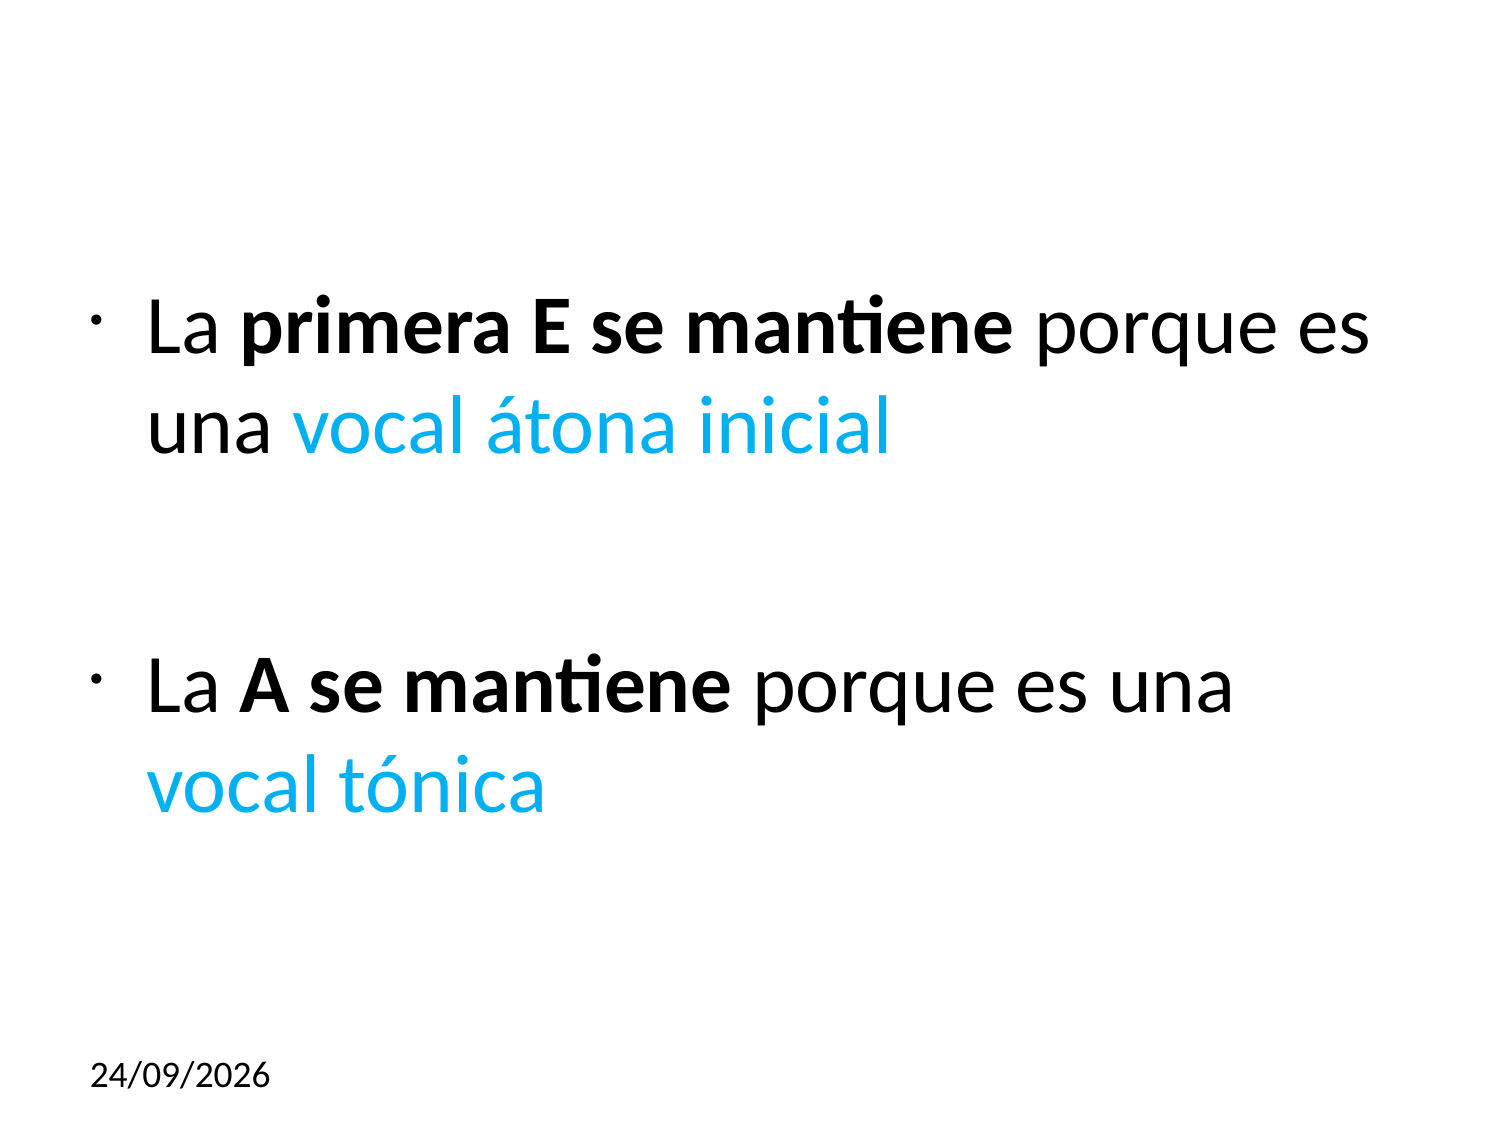

#
La primera E se mantiene porque es una vocal átona inicial
La A se mantiene porque es una vocal tónica
14 de avril de 2011